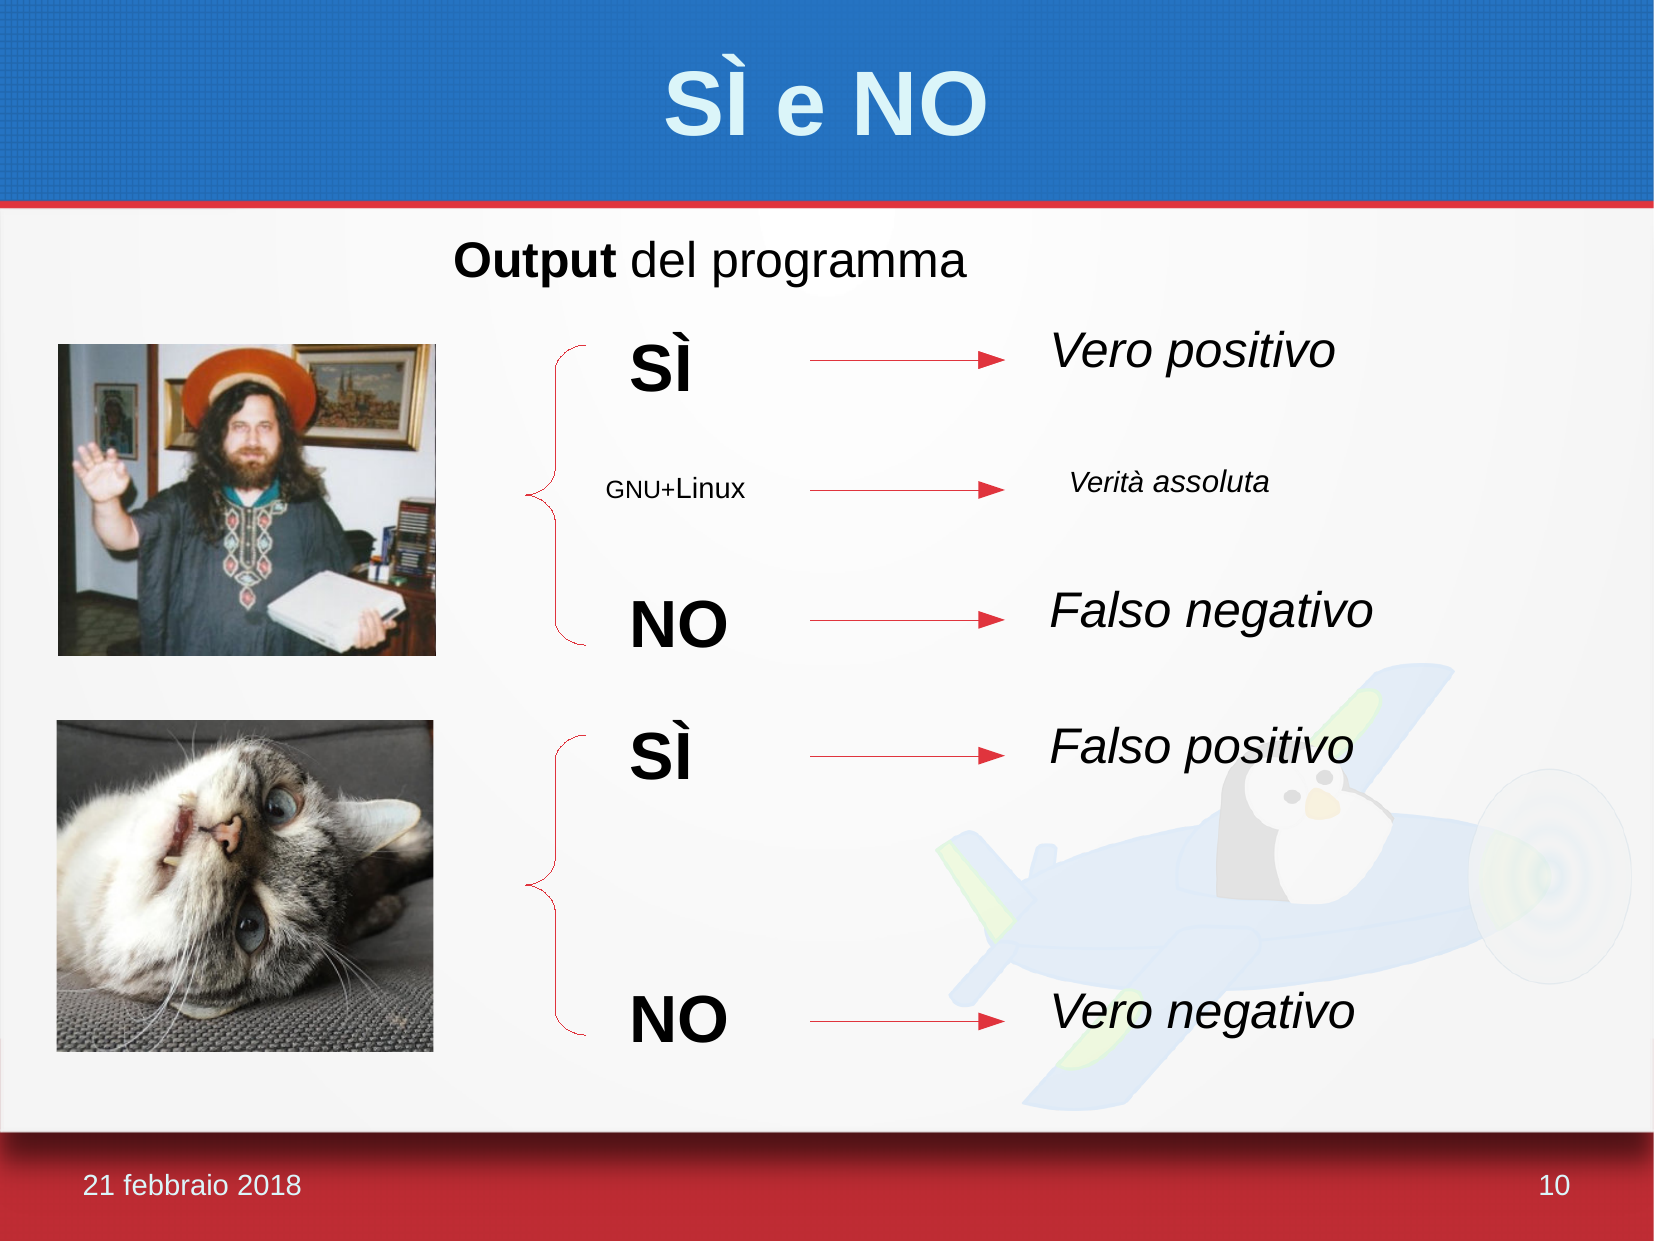

# SÌ e NO
Output del programma
Vero positivo
SÌ
Verità assoluta
GNU+Linux
Falso negativo
NO
Falso positivo
SÌ
NO
Vero negativo
21 febbraio 2018
10